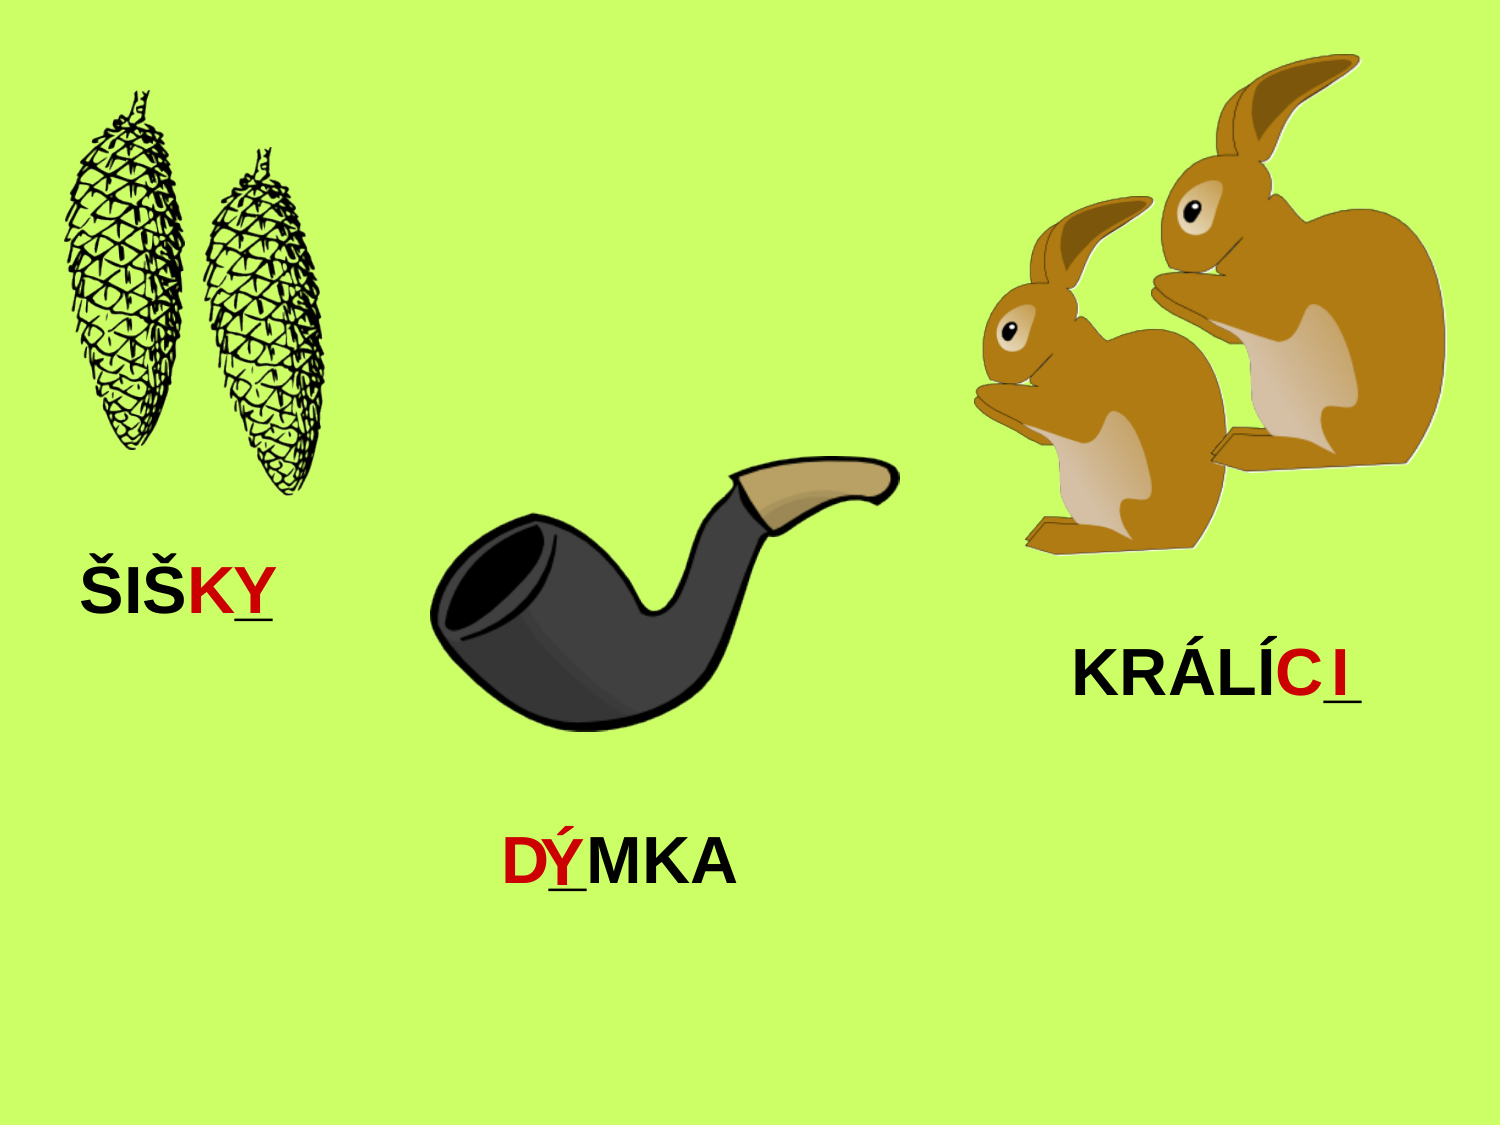

ŠIŠK_
Y
KRÁLÍC_
I
# D_MKA
Ý